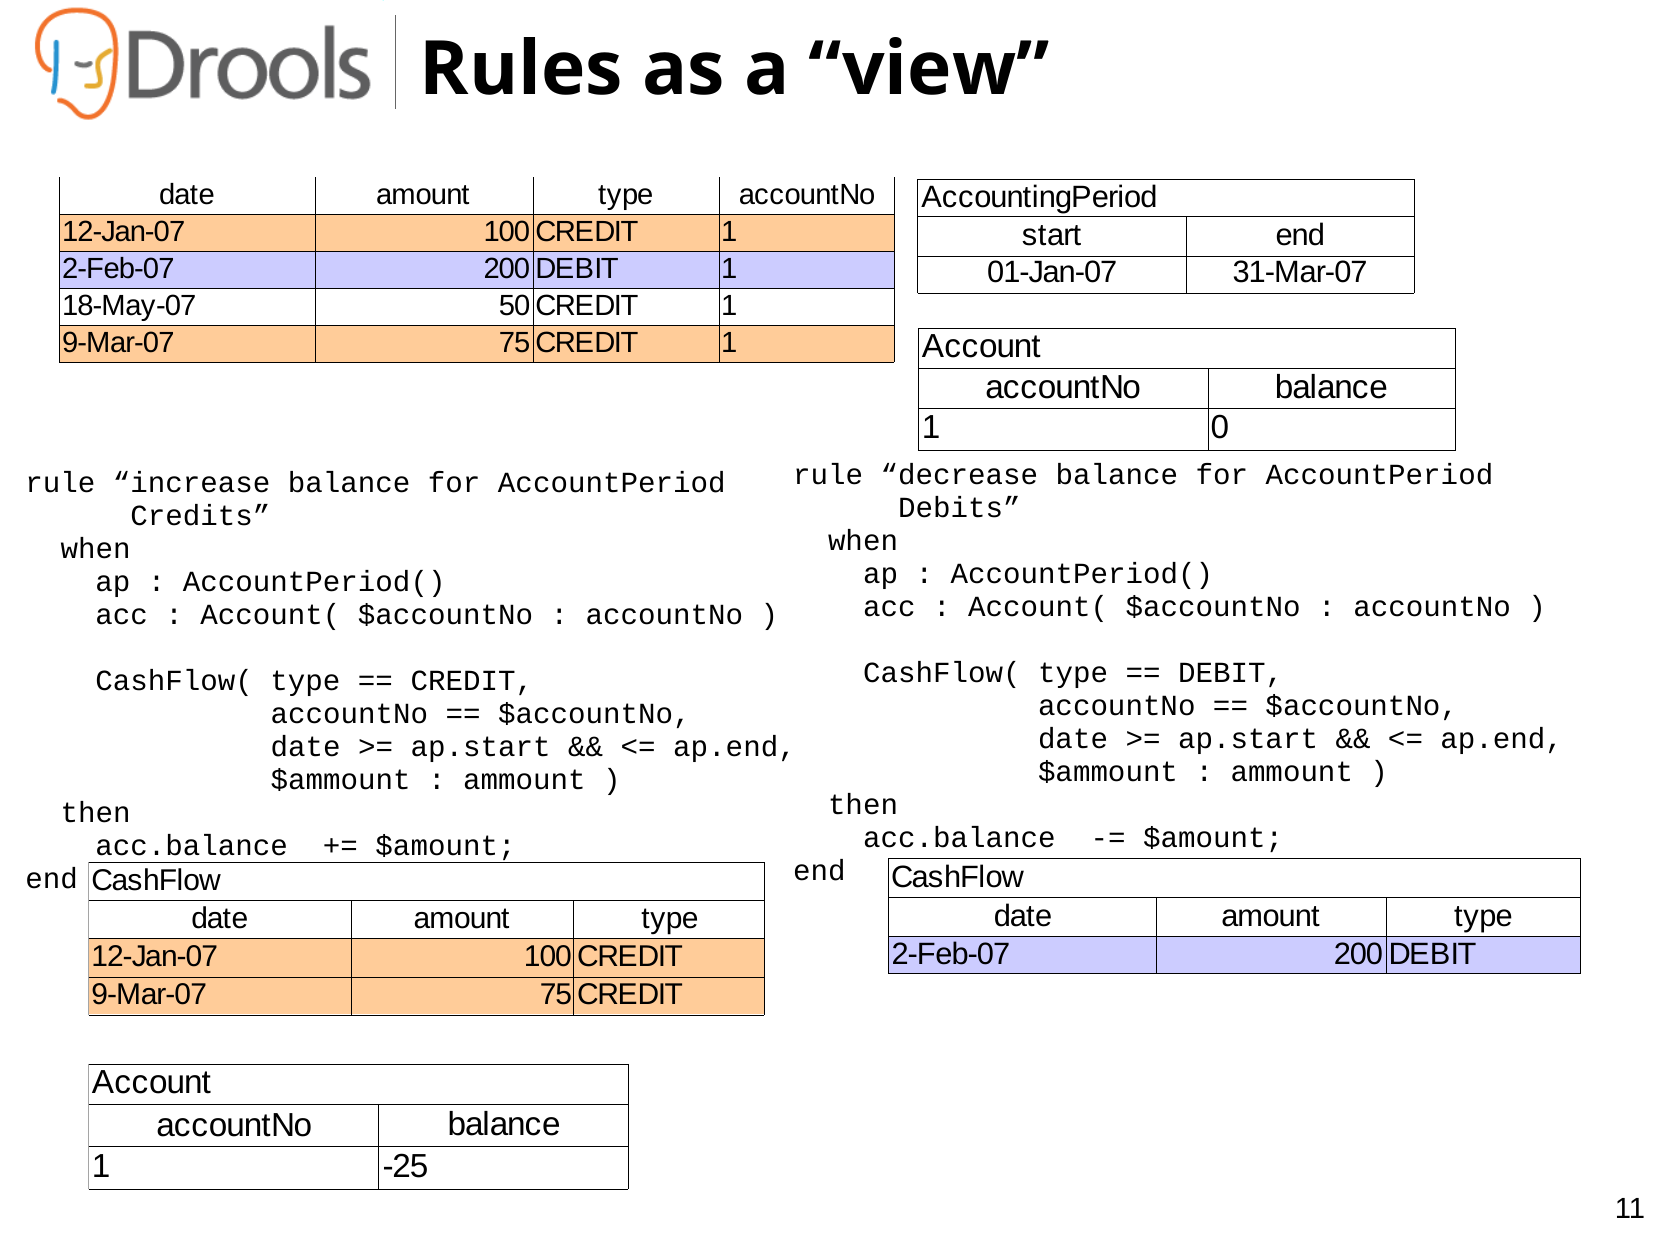

# Rules as a “view”
rule “decrease balance for AccountPeriod
 Debits”
 when
 ap : AccountPeriod()
 acc : Account( $accountNo : accountNo )
 CashFlow( type == DEBIT,
 accountNo == $accountNo,
 date >= ap.start && <= ap.end,
 $ammount : ammount )
 then
 acc.balance -= $amount;
end
rule “increase balance for AccountPeriod Credits”
 when
 ap : AccountPeriod()
 acc : Account( $accountNo : accountNo )
 CashFlow( type == CREDIT,
 accountNo == $accountNo,
 date >= ap.start && <= ap.end,
 $ammount : ammount )
 then
 acc.balance += $amount;
end